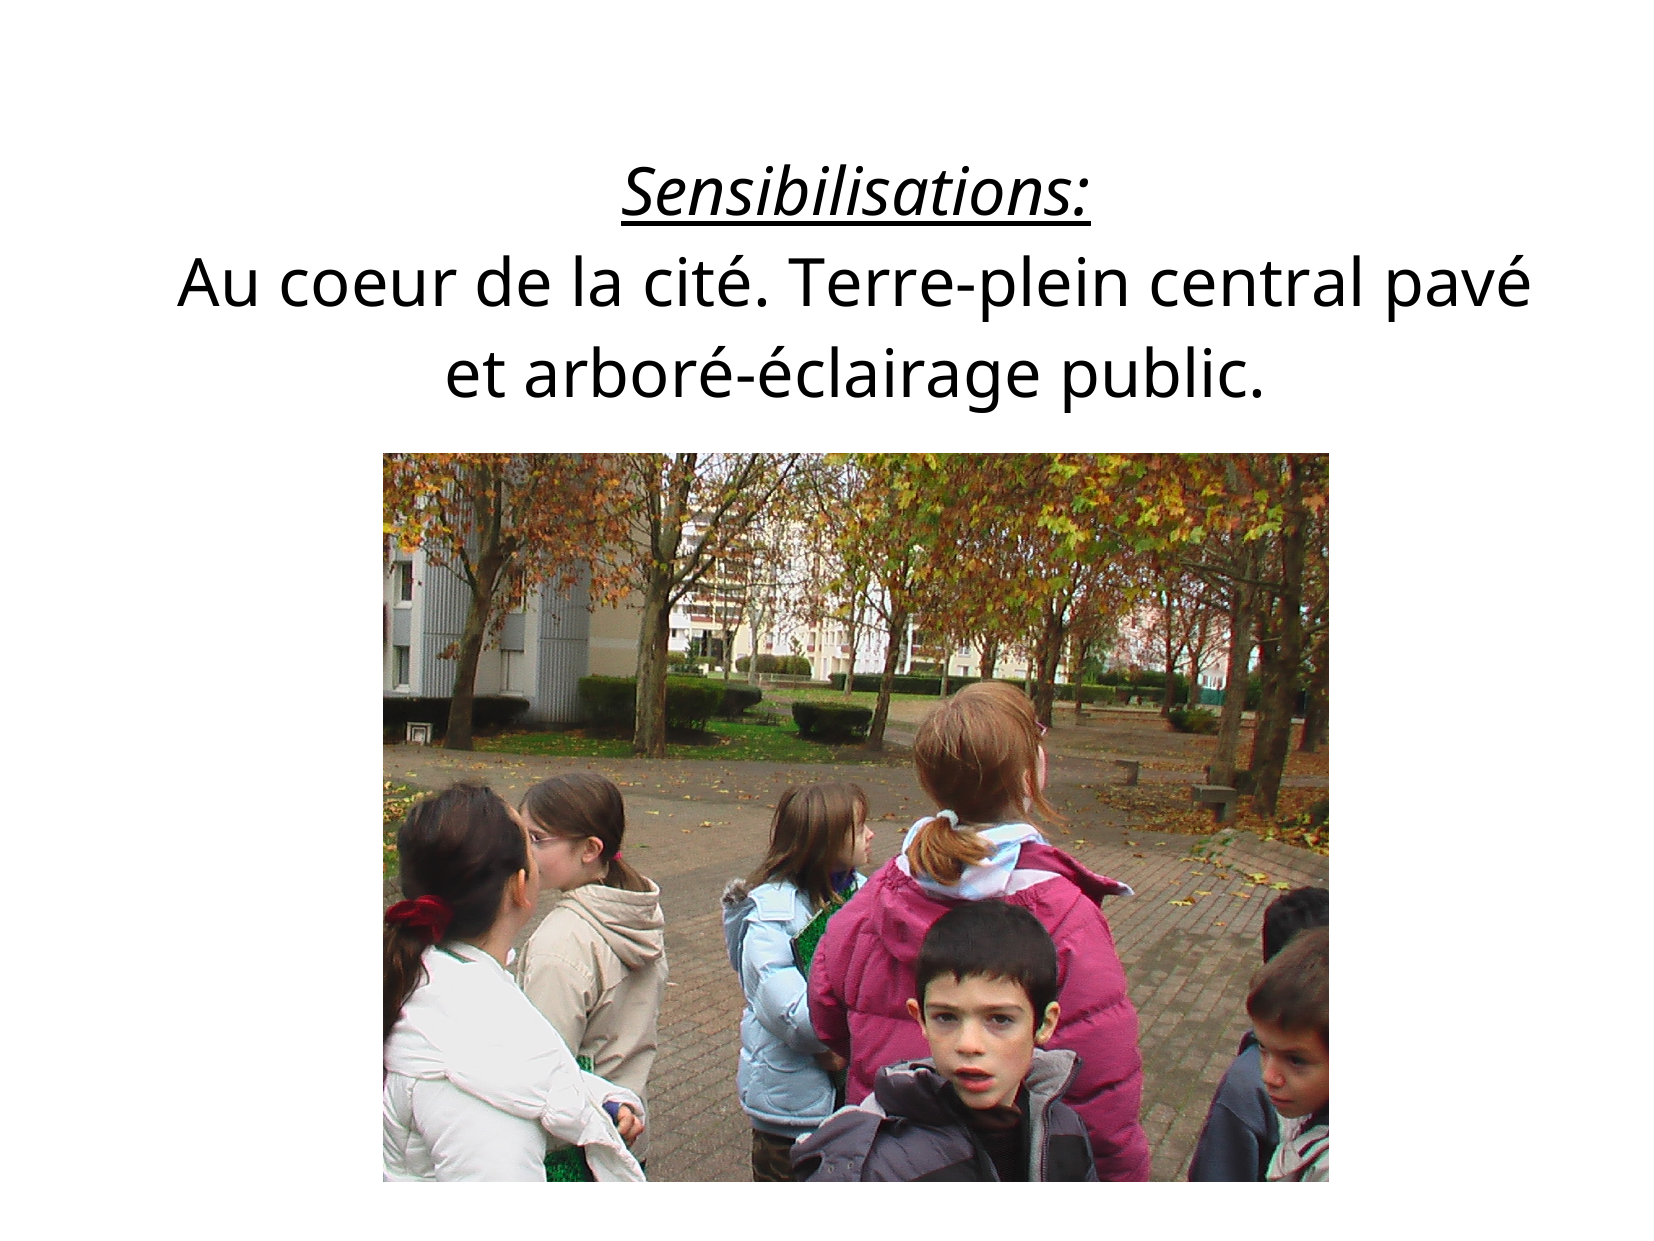

# Sensibilisations: Au coeur de la cité. Terre-plein central pavé et arboré-éclairage public.